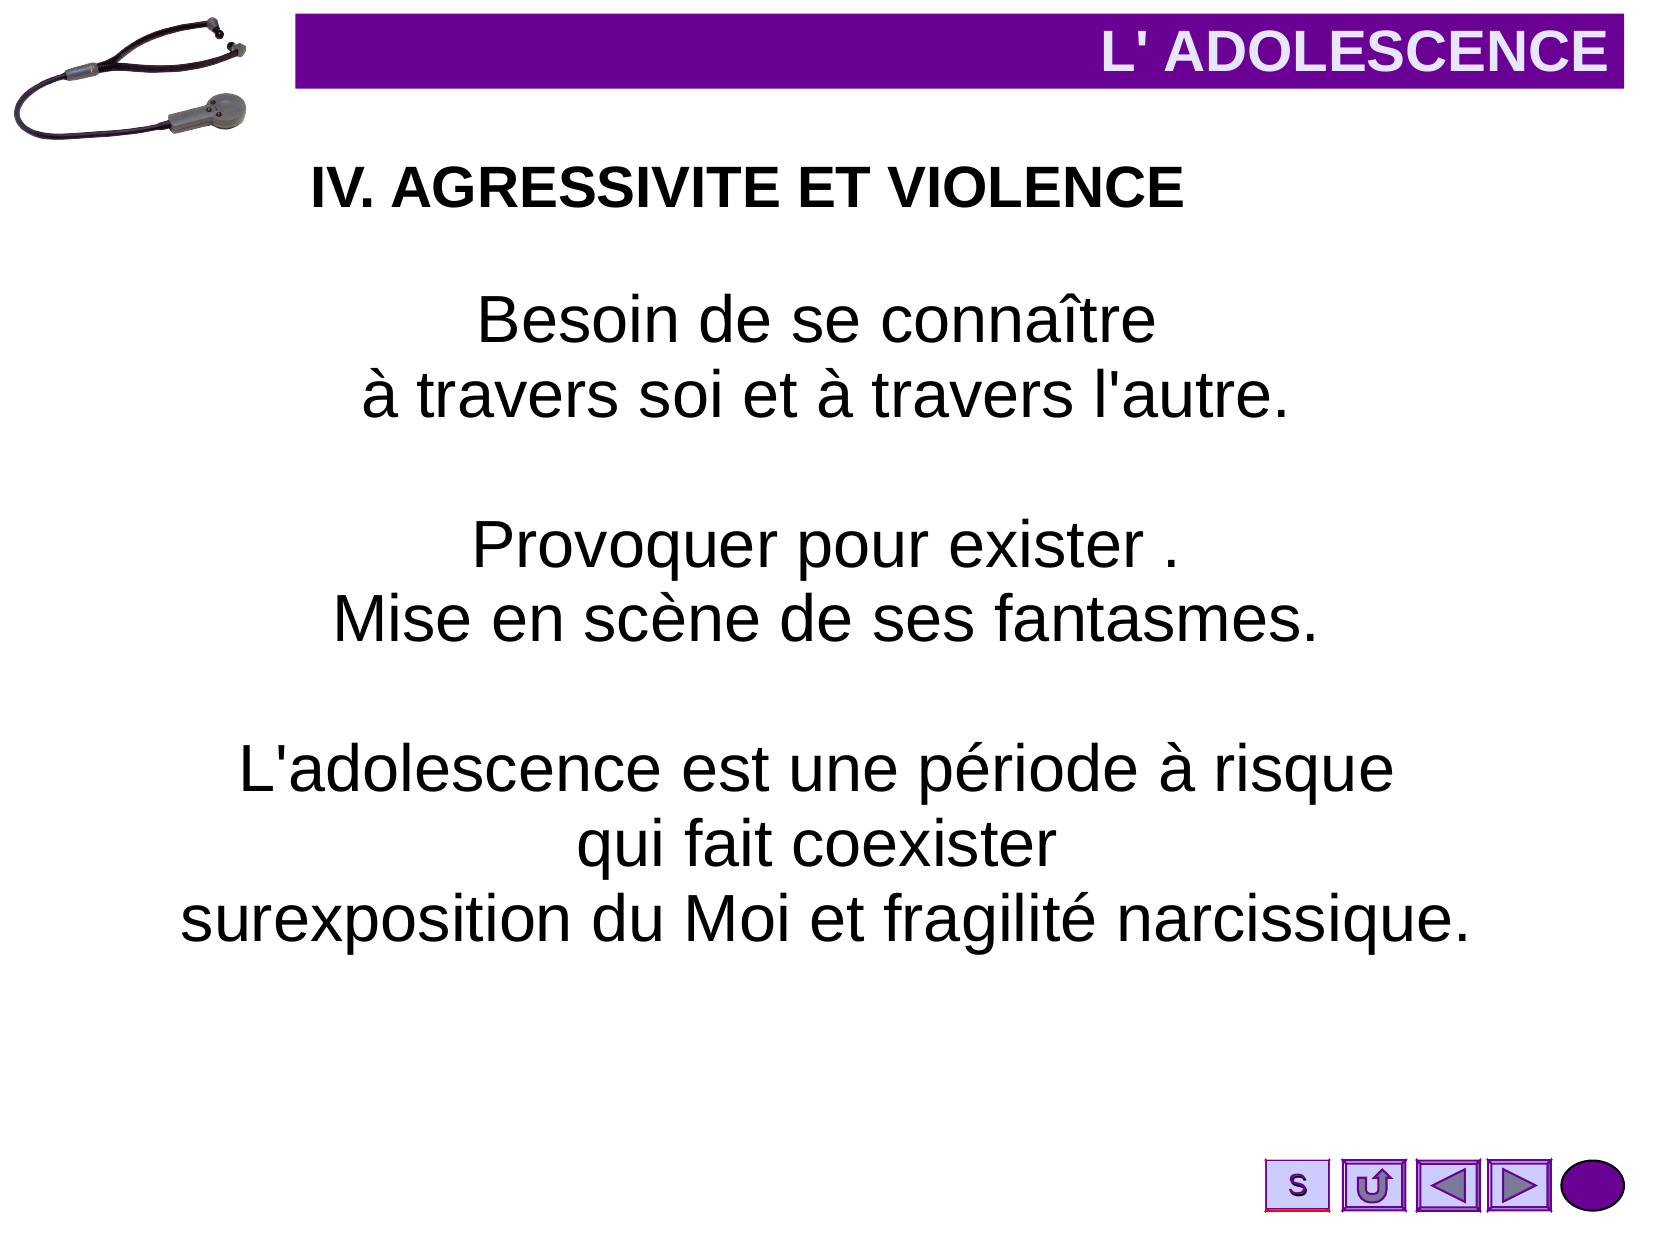

L' ADOLESCENCE
IV. AGRESSIVITE ET VIOLENCE
Besoin de se connaître
à travers soi et à travers l'autre.
Provoquer pour exister .
Mise en scène de ses fantasmes.
L'adolescence est une période à risque
qui fait coexister
surexposition du Moi et fragilité narcissique.